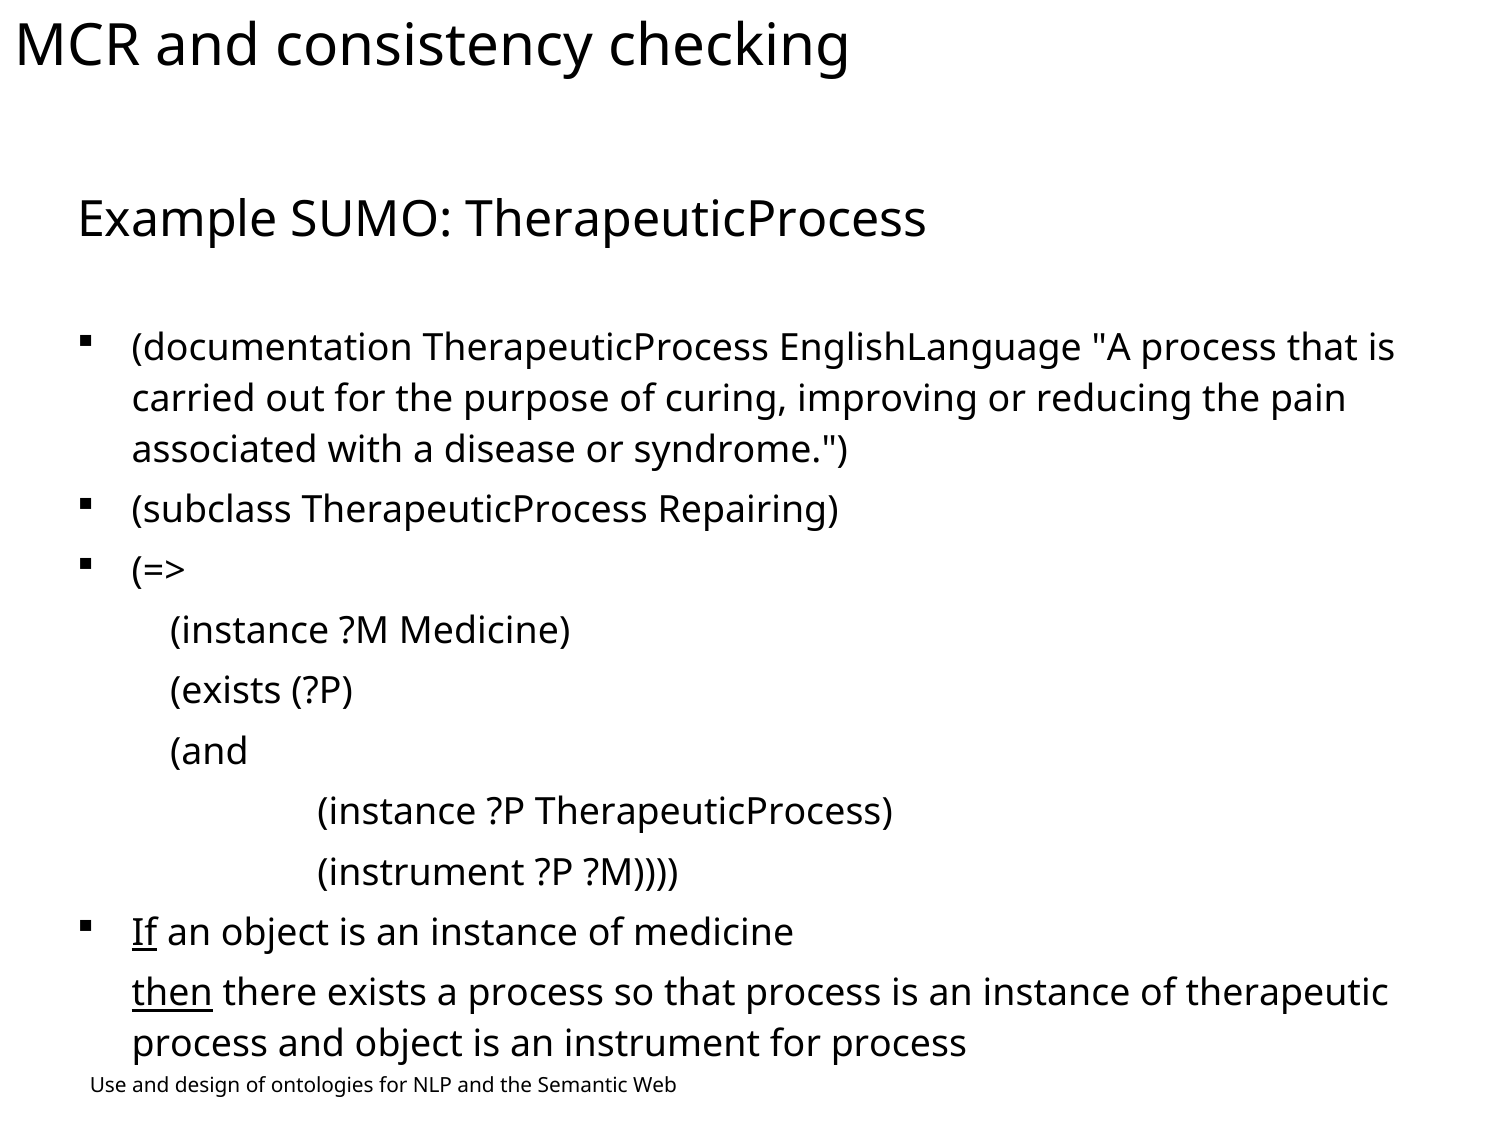

MCR and consistency checking
# Example SUMO: TherapeuticProcess
(documentation TherapeuticProcess EnglishLanguage "A process that is carried out for the purpose of curing, improving or reducing the pain associated with a disease or syndrome.")
(subclass TherapeuticProcess Repairing)
(=>
 	(instance ?M Medicine)
 	(exists (?P)
 	(and
 		(instance ?P TherapeuticProcess)
 		(instrument ?P ?M))))
If an object is an instance of medicine
then there exists a process so that process is an instance of therapeutic process and object is an instrument for process
Use and design of ontologies for NLP and the Semantic Web